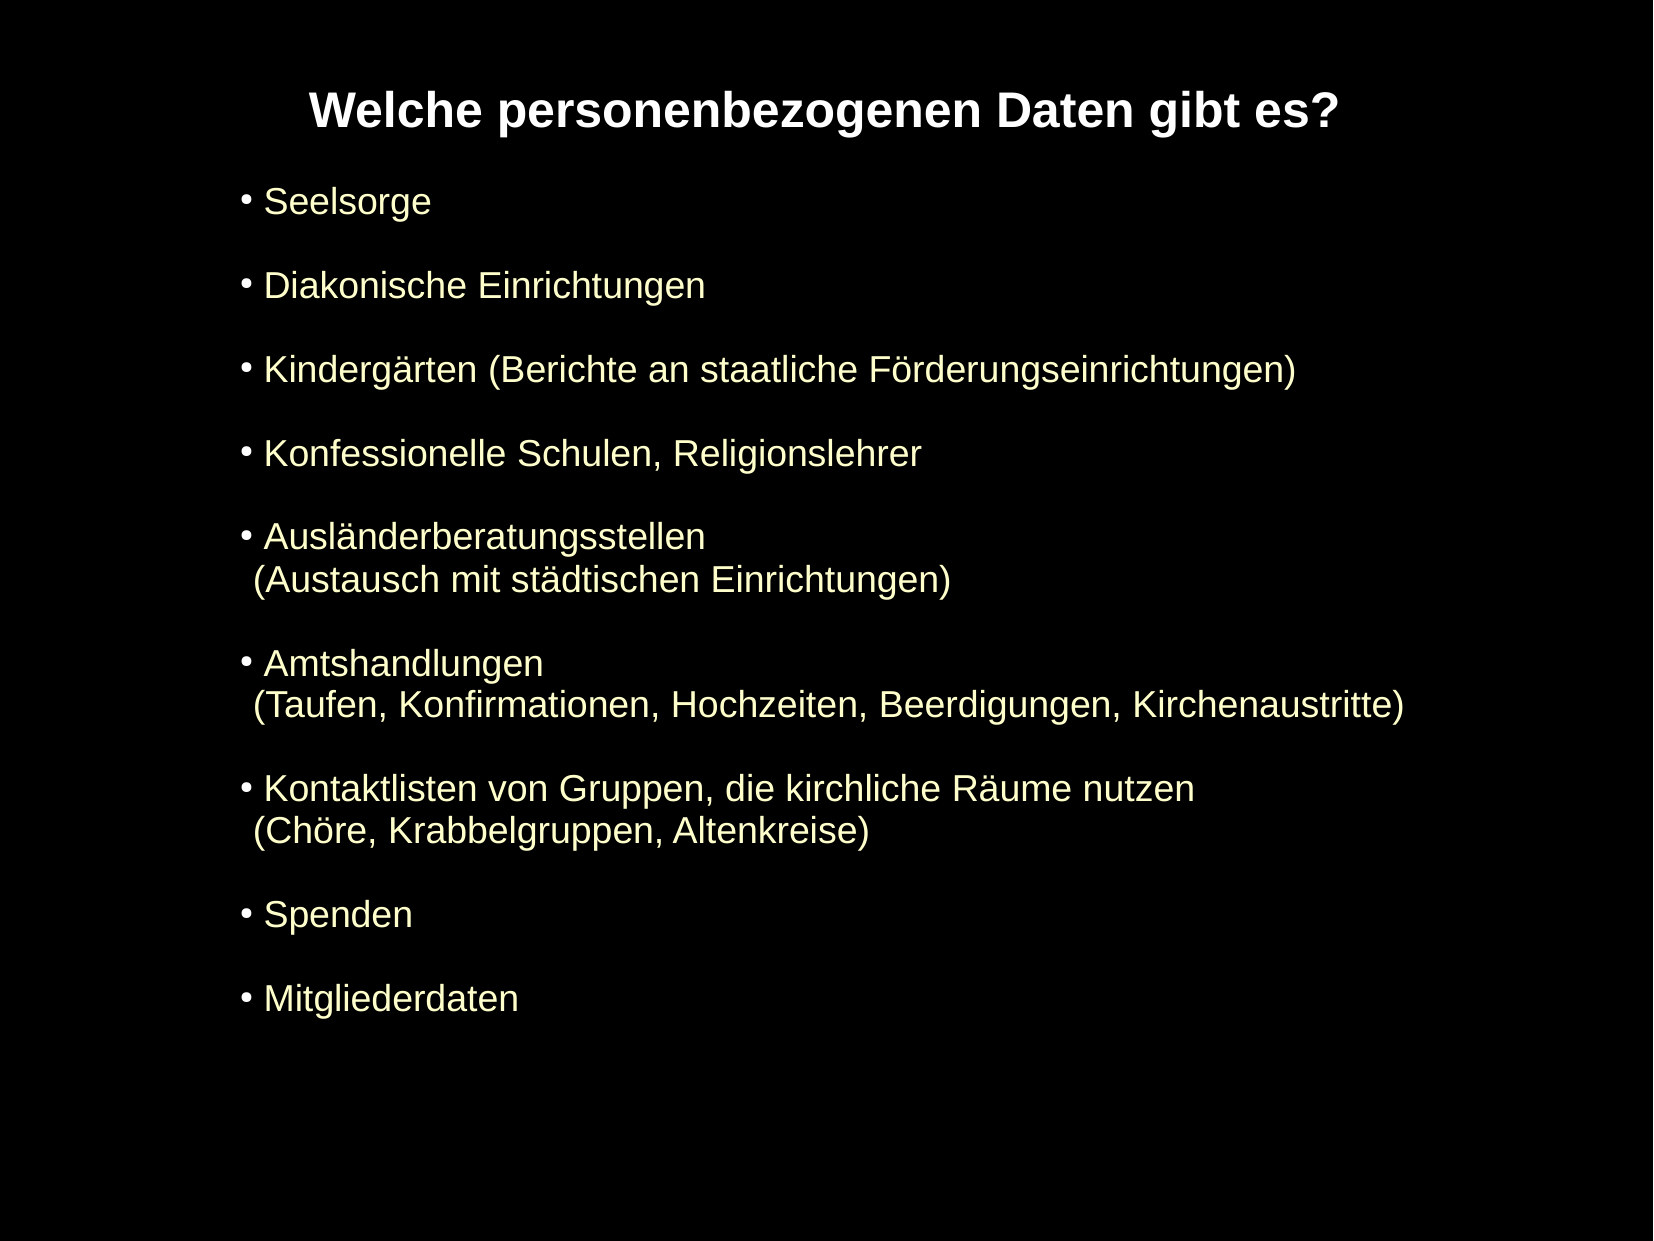

Welche personenbezogenen Daten gibt es?
 Seelsorge
 Diakonische Einrichtungen
 Kindergärten (Berichte an staatliche Förderungseinrichtungen)
 Konfessionelle Schulen, Religionslehrer
 Ausländerberatungsstellen
(Austausch mit städtischen Einrichtungen)
 Amtshandlungen
(Taufen, Konfirmationen, Hochzeiten, Beerdigungen, Kirchenaustritte)
 Kontaktlisten von Gruppen, die kirchliche Räume nutzen
(Chöre, Krabbelgruppen, Altenkreise)
 Spenden
 Mitgliederdaten